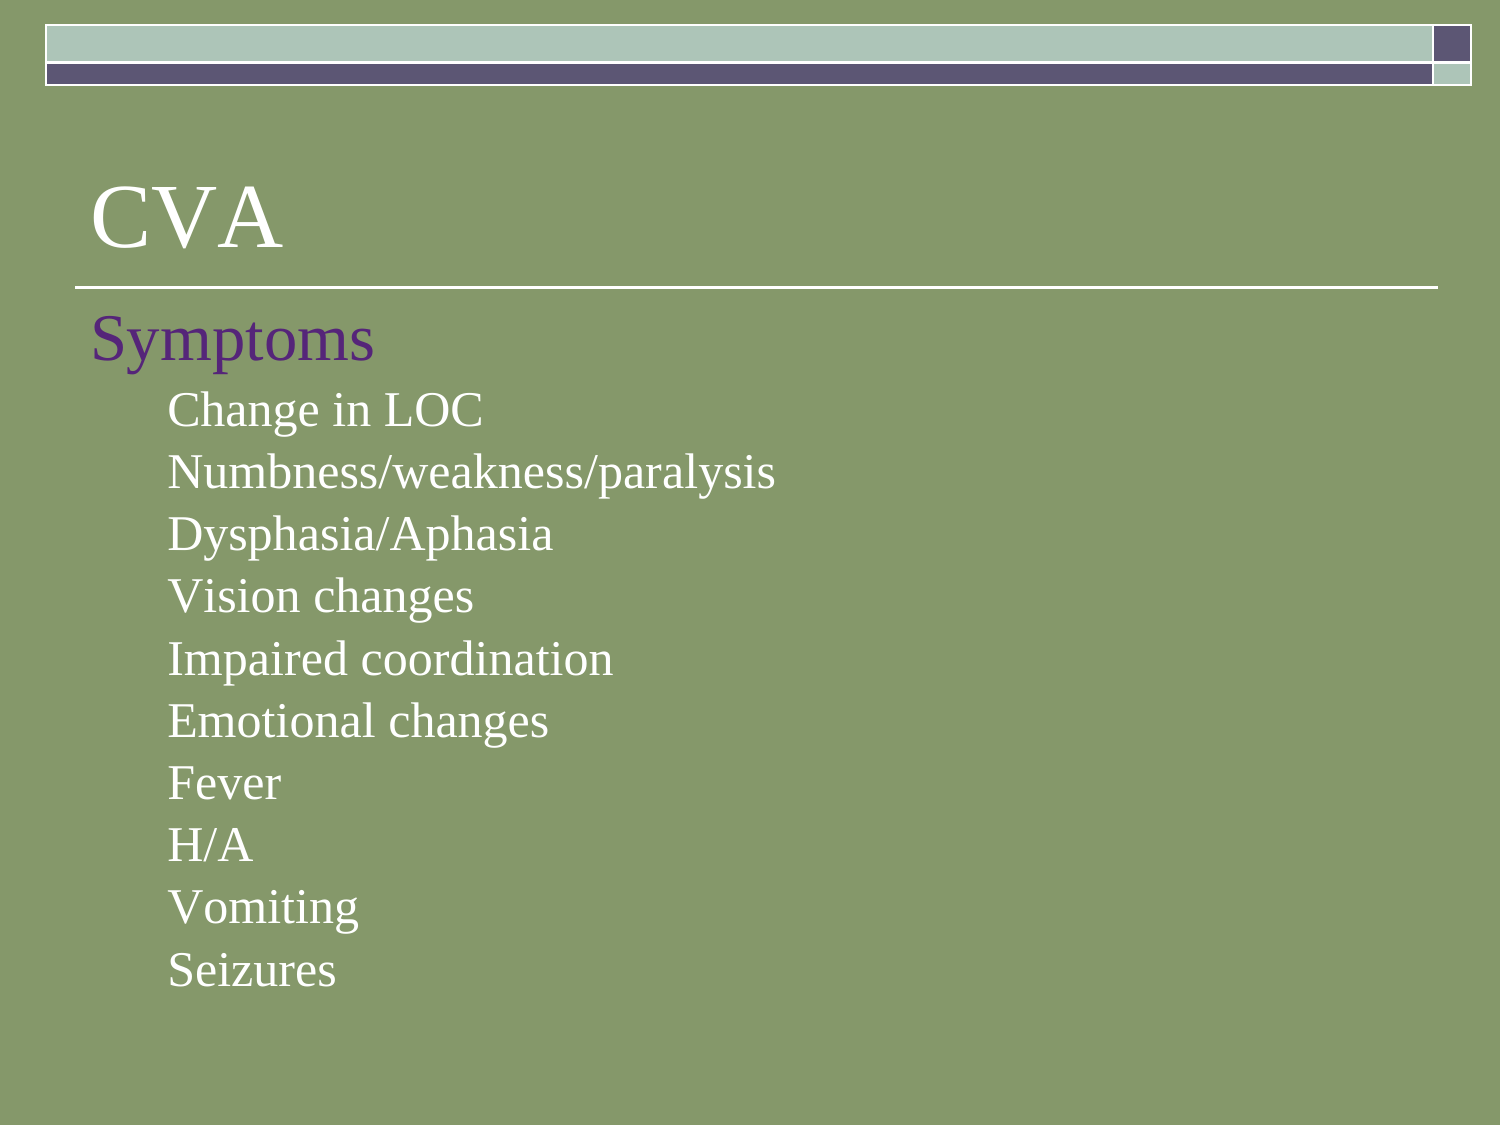

# CVA
Symptoms
Change in LOC
Numbness/weakness/paralysis
Dysphasia/Aphasia
Vision changes
Impaired coordination
Emotional changes
Fever
H/A
Vomiting
Seizures